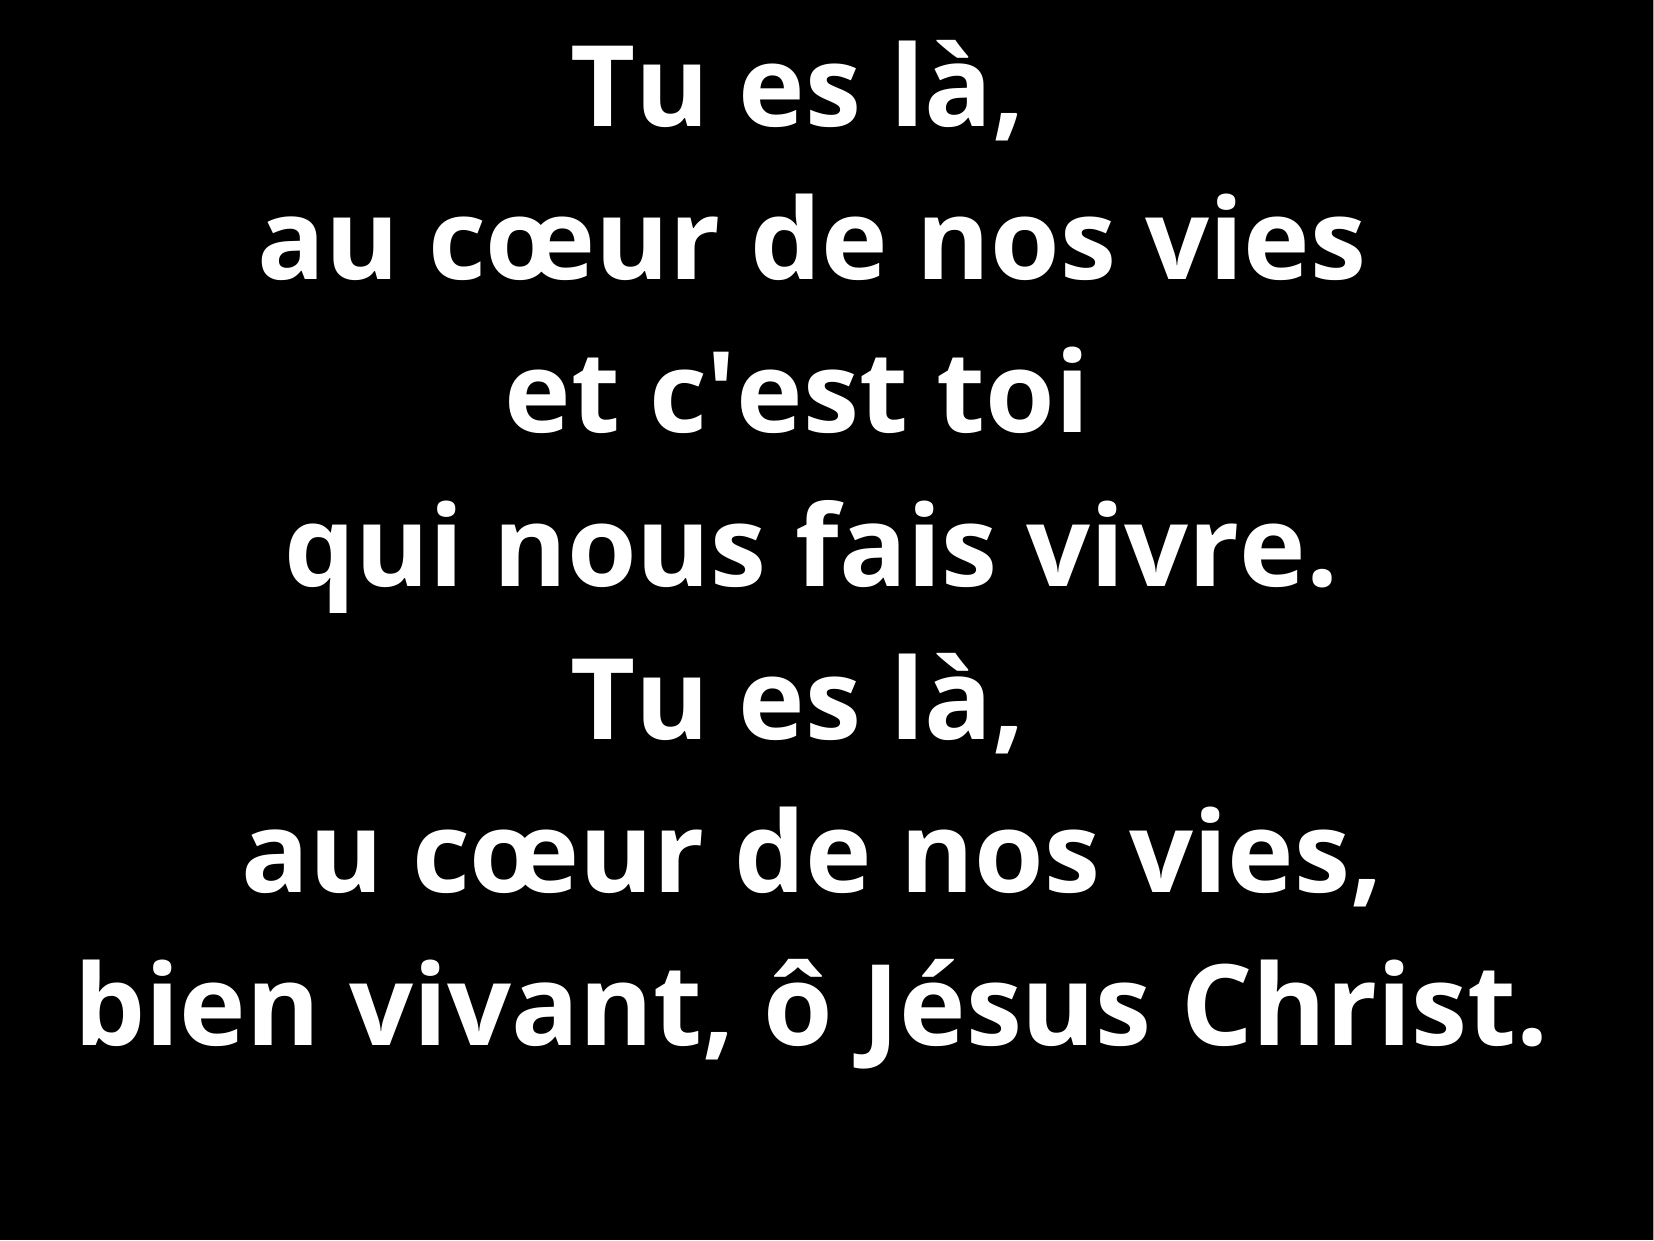

# Tu es là,
au cœur de nos vies
et c'est toi
qui nous fais vivre.
Tu es là,
au cœur de nos vies,
bien vivant, ô Jésus Christ.